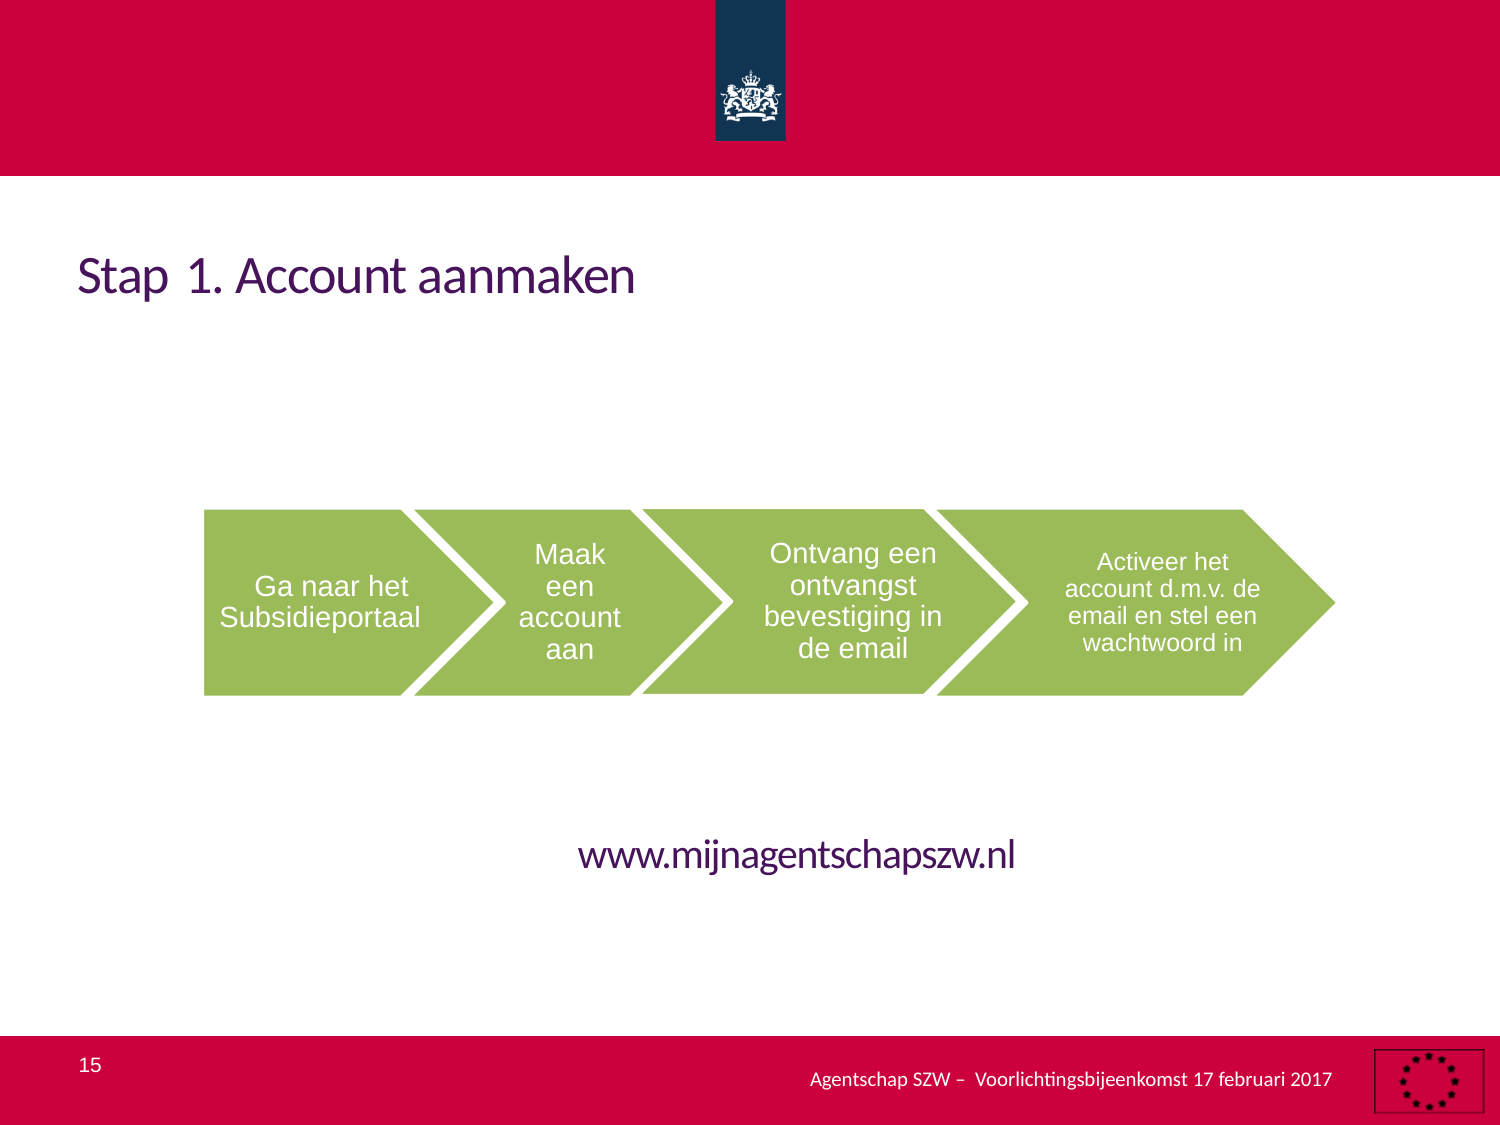

Stap 1. Account aanmaken
Ontvang een ontvangst bevestiging in de email
Ga naar het Subsidieportaal
Maak een account aan
Activeer het account d.m.v. de email en stel een wachtwoord in
www.mijnagentschapszw.nl
Agentschap SZW – Voorlichtingsbijeenkomst 17 februari 2017